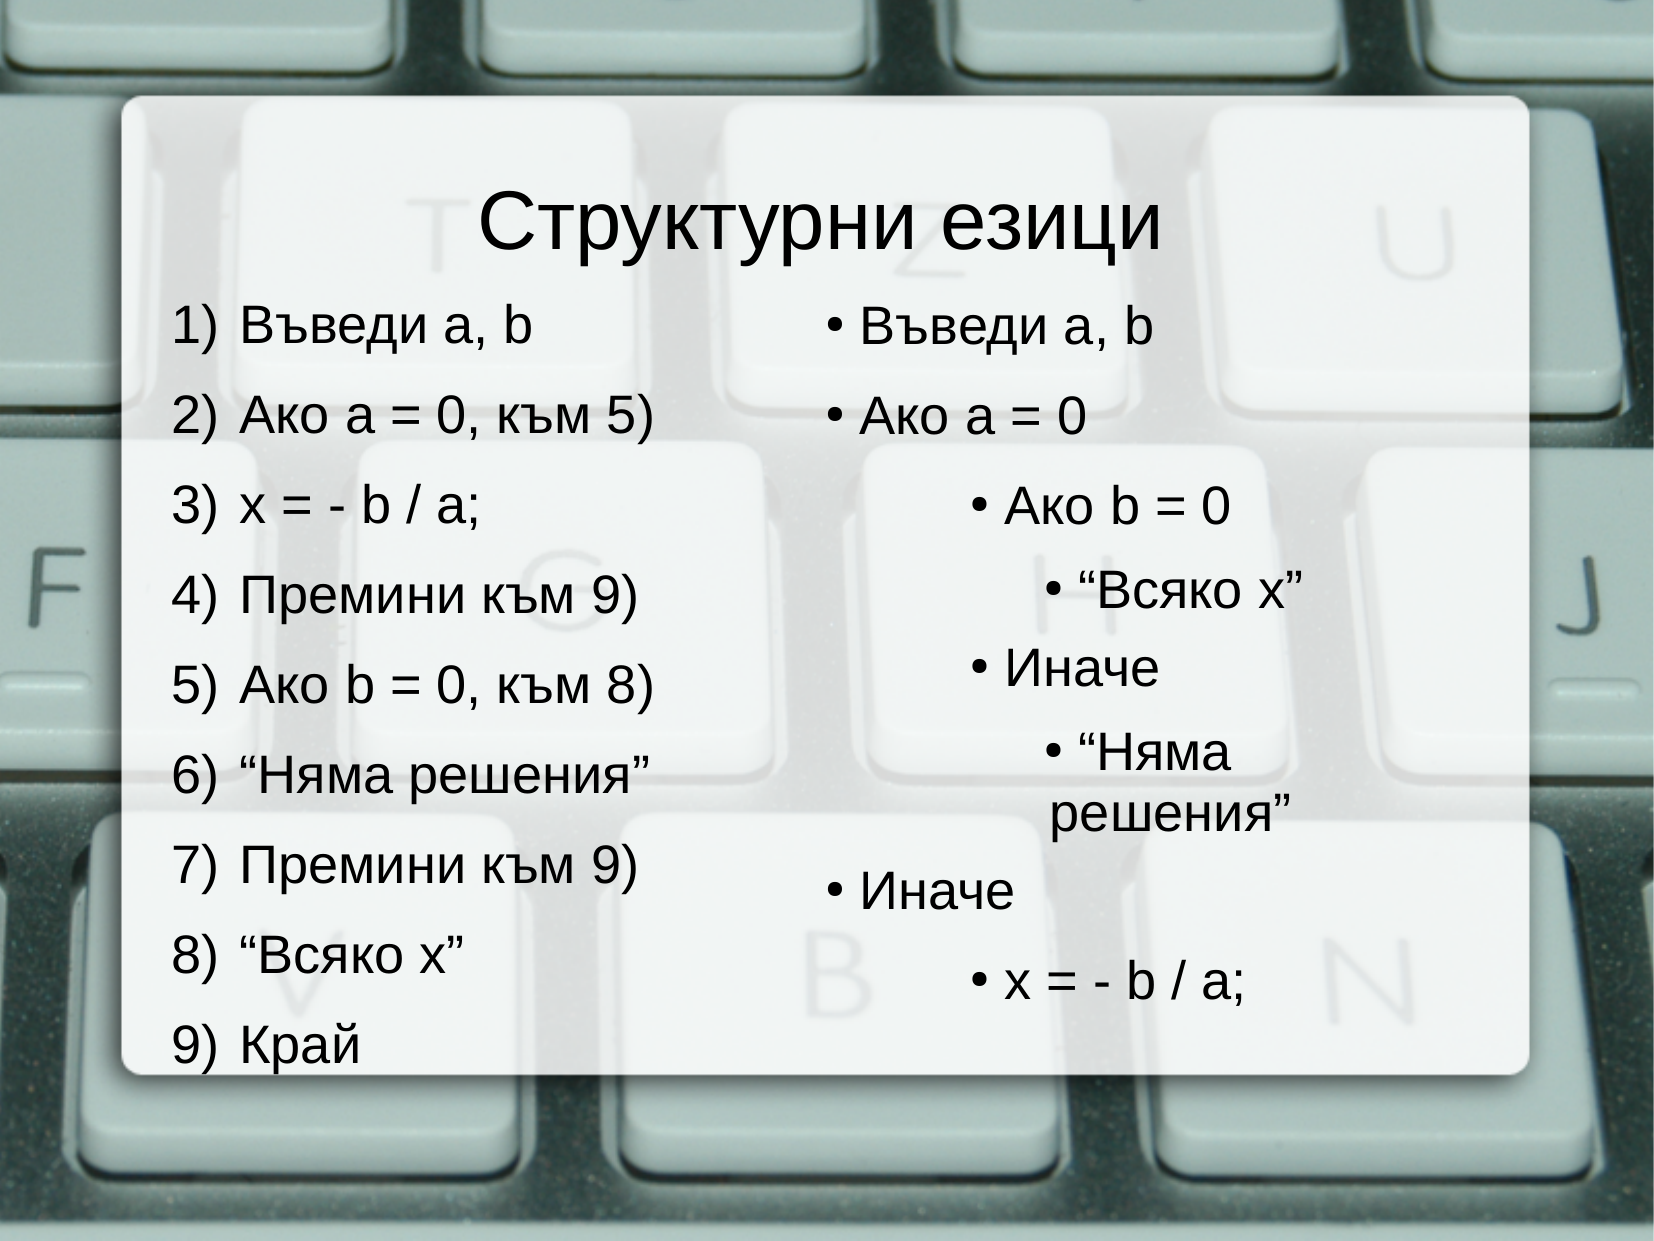

# Структурни езици
 Въведи a, b
 Ако a = 0, към 5)
 x = - b / a;
 Премини към 9)
 Ако b = 0, към 8)
 “Няма решения”
 Премини към 9)
 “Всяко x”
 Край
 Въведи a, b
 Ако a = 0
 Ако b = 0
 “Всяко x”
 Иначе
 “Няма решения”
 Иначе
 x = - b / a;